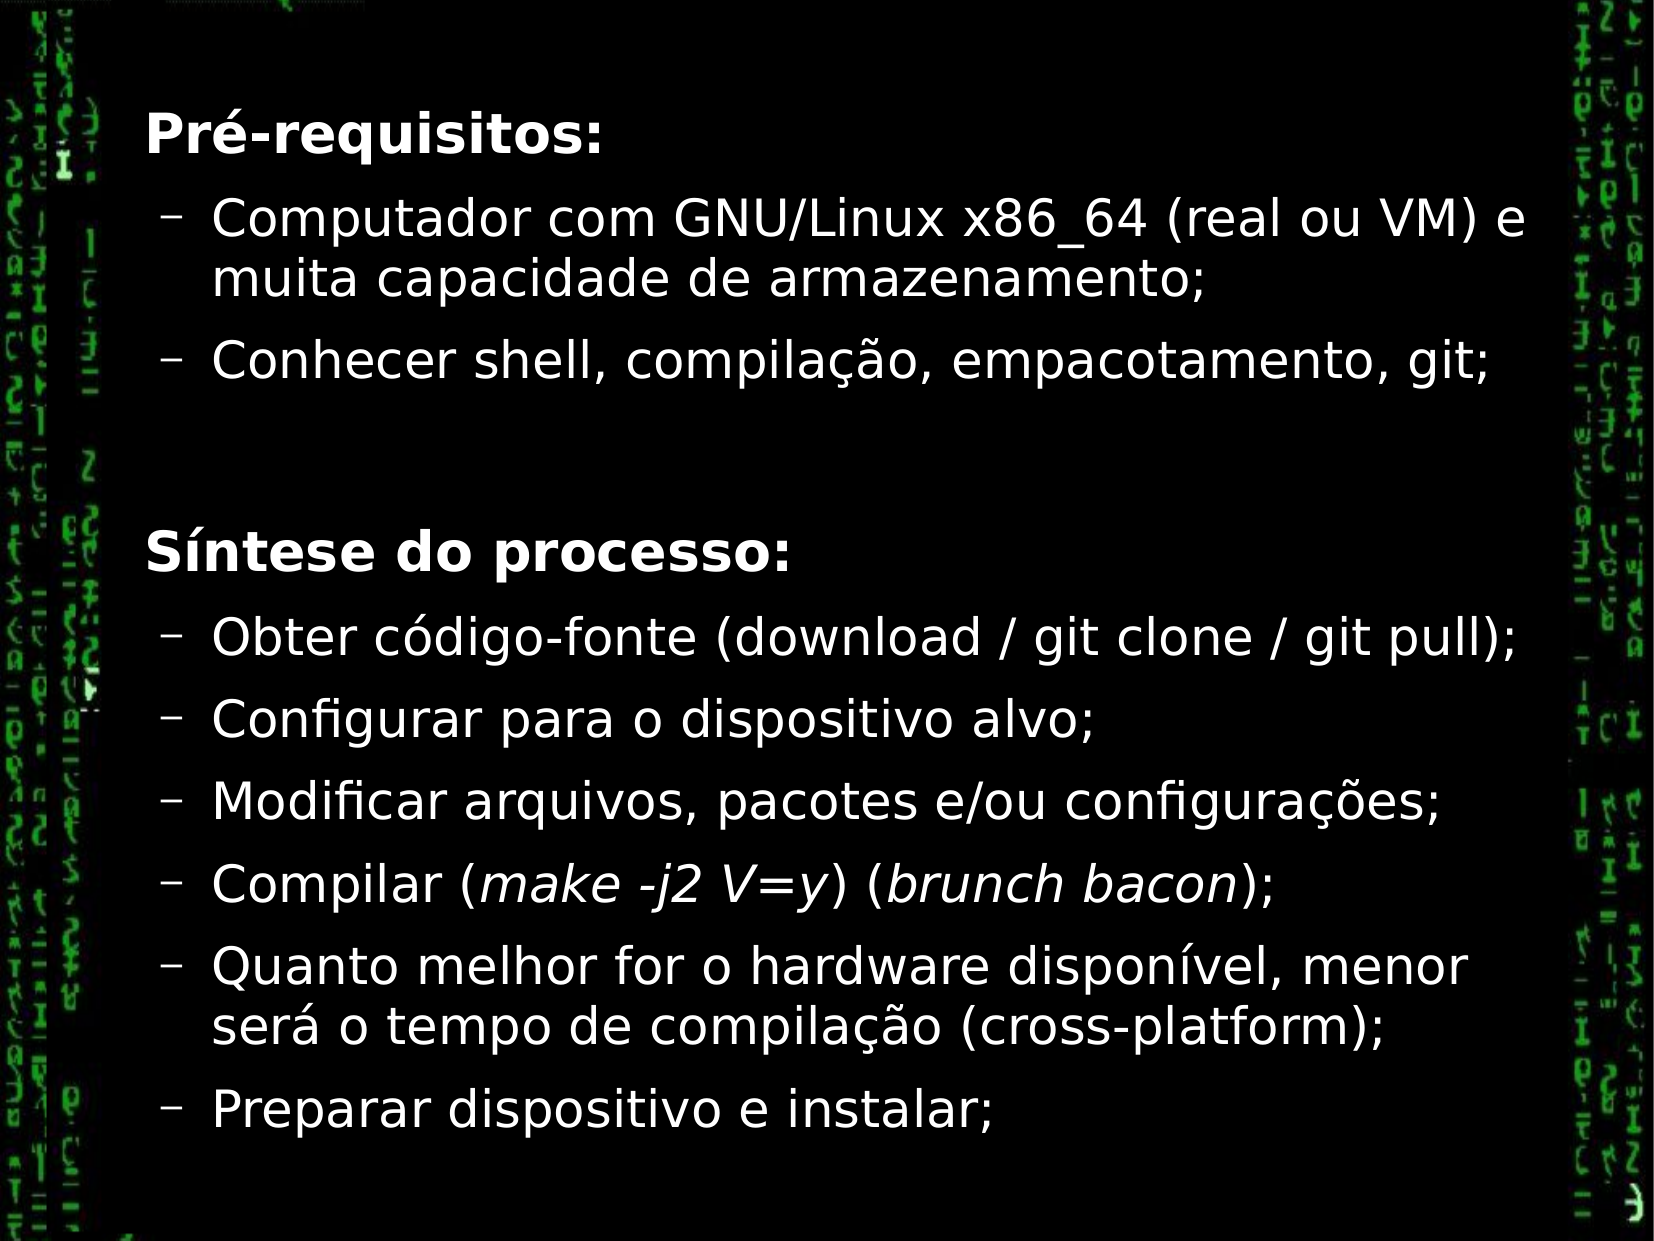

# Pré-requisitos:
Computador com GNU/Linux x86_64 (real ou VM) e muita capacidade de armazenamento;
Conhecer shell, compilação, empacotamento, git;
Síntese do processo:
Obter código-fonte (download / git clone / git pull);
Configurar para o dispositivo alvo;
Modificar arquivos, pacotes e/ou configurações;
Compilar (make -j2 V=y) (brunch bacon);
Quanto melhor for o hardware disponível, menor será o tempo de compilação (cross-platform);
Preparar dispositivo e instalar;